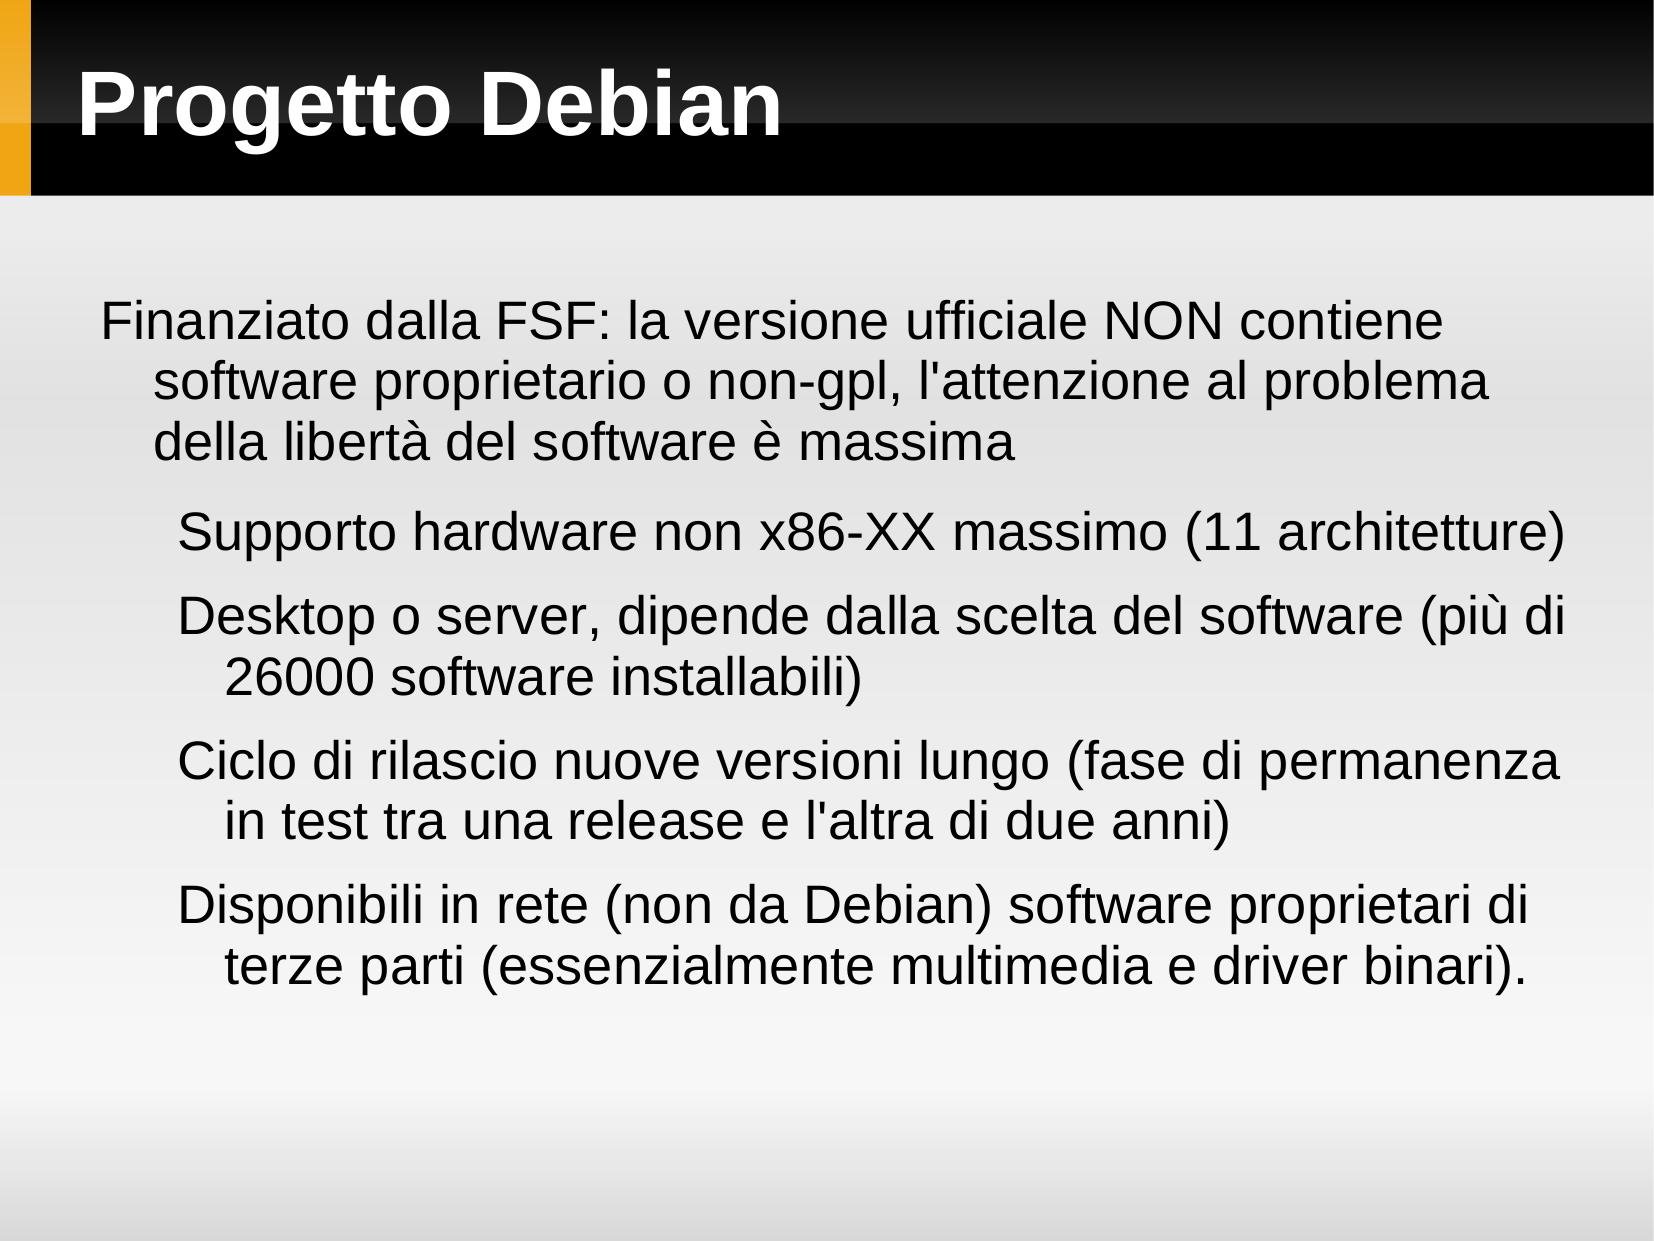

# Progetto Debian
Finanziato dalla FSF: la versione ufficiale NON contiene software proprietario o non-gpl, l'attenzione al problema della libertà del software è massima
Supporto hardware non x86-XX massimo (11 architetture)
Desktop o server, dipende dalla scelta del software (più di 26000 software installabili)
Ciclo di rilascio nuove versioni lungo (fase di permanenza in test tra una release e l'altra di due anni)
Disponibili in rete (non da Debian) software proprietari di terze parti (essenzialmente multimedia e driver binari).